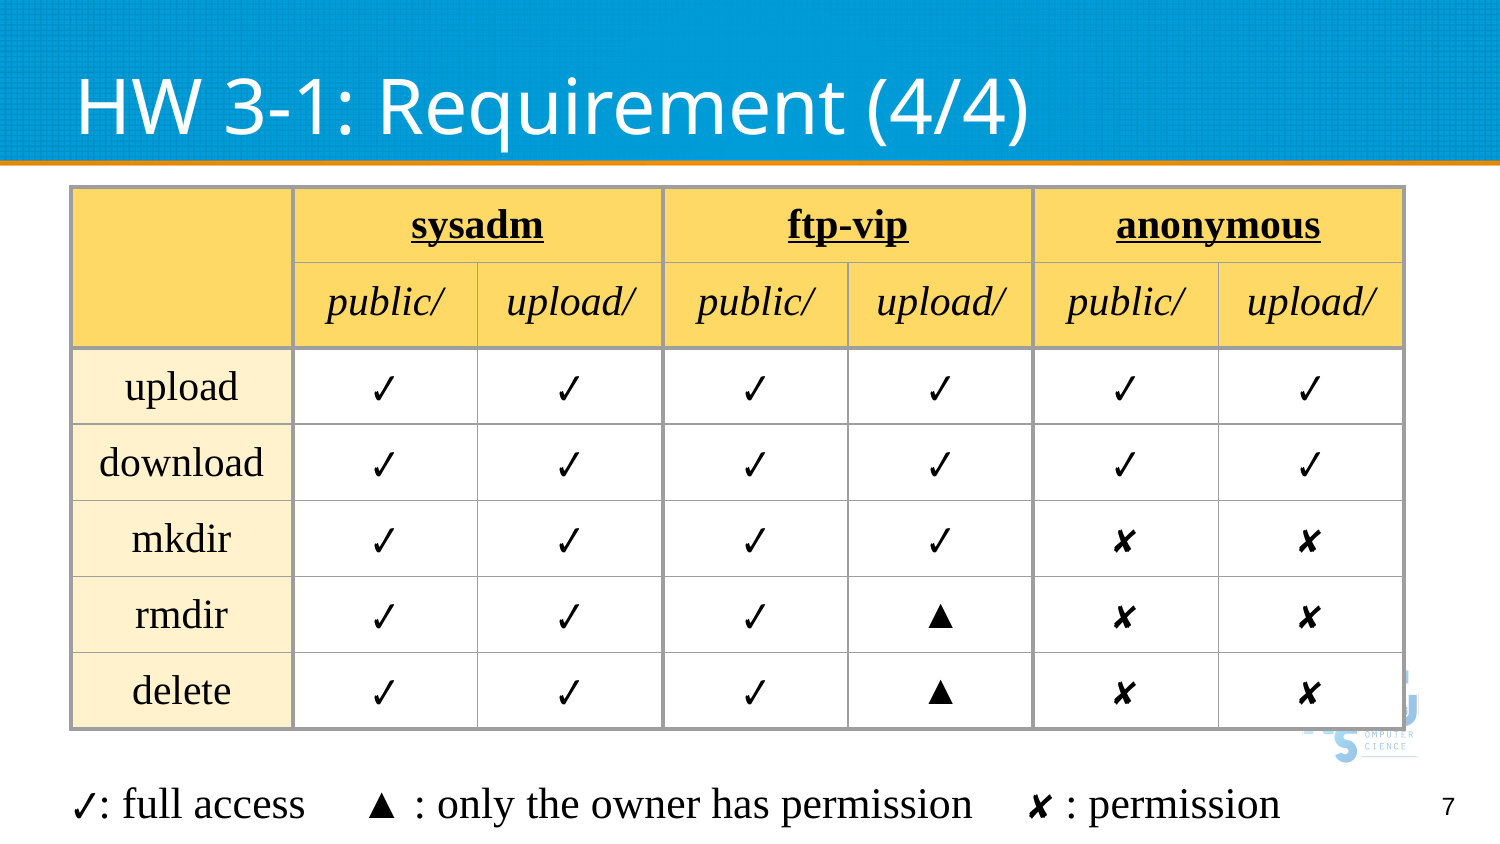

# HW 3-1: Requirement (4/4)
| | sysadm | | ftp-vip | | anonymous | |
| --- | --- | --- | --- | --- | --- | --- |
| | public/ | upload/ | public/ | upload/ | public/ | upload/ |
| upload | ✔ | ✔ | ✔ | ✔ | ✔ | ✔ |
| download | ✔ | ✔ | ✔ | ✔ | ✔ | ✔ |
| mkdir | ✔ | ✔ | ✔ | ✔ | ✘ | ✘ |
| rmdir | ✔ | ✔ | ✔ | ▲ | ✘ | ✘ |
| delete | ✔ | ✔ | ✔ | ▲ | ✘ | ✘ |
✔: full access　▲: only the owner has permission　✘: permission denied